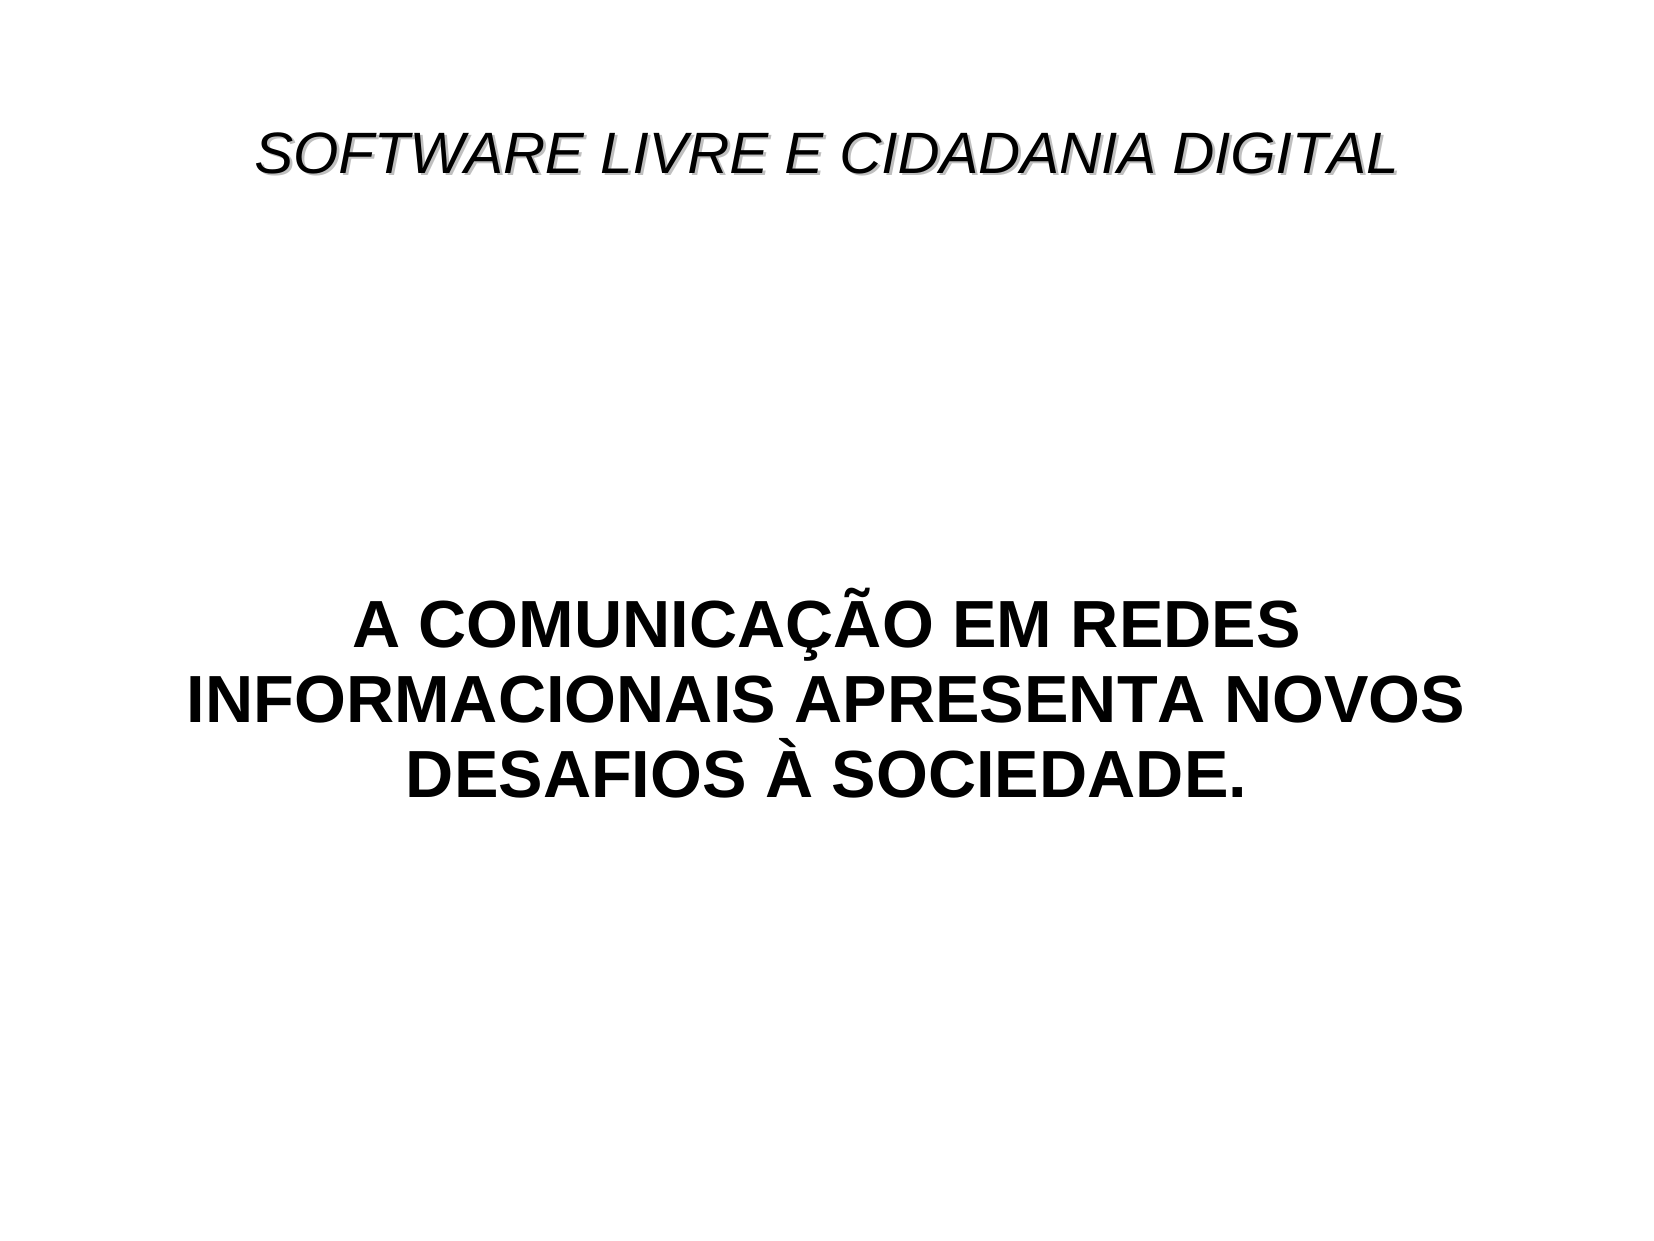

# SOFTWARE LIVRE E CIDADANIA DIGITAL
A COMUNICAÇÃO EM REDES INFORMACIONAIS APRESENTA NOVOS DESAFIOS À SOCIEDADE.